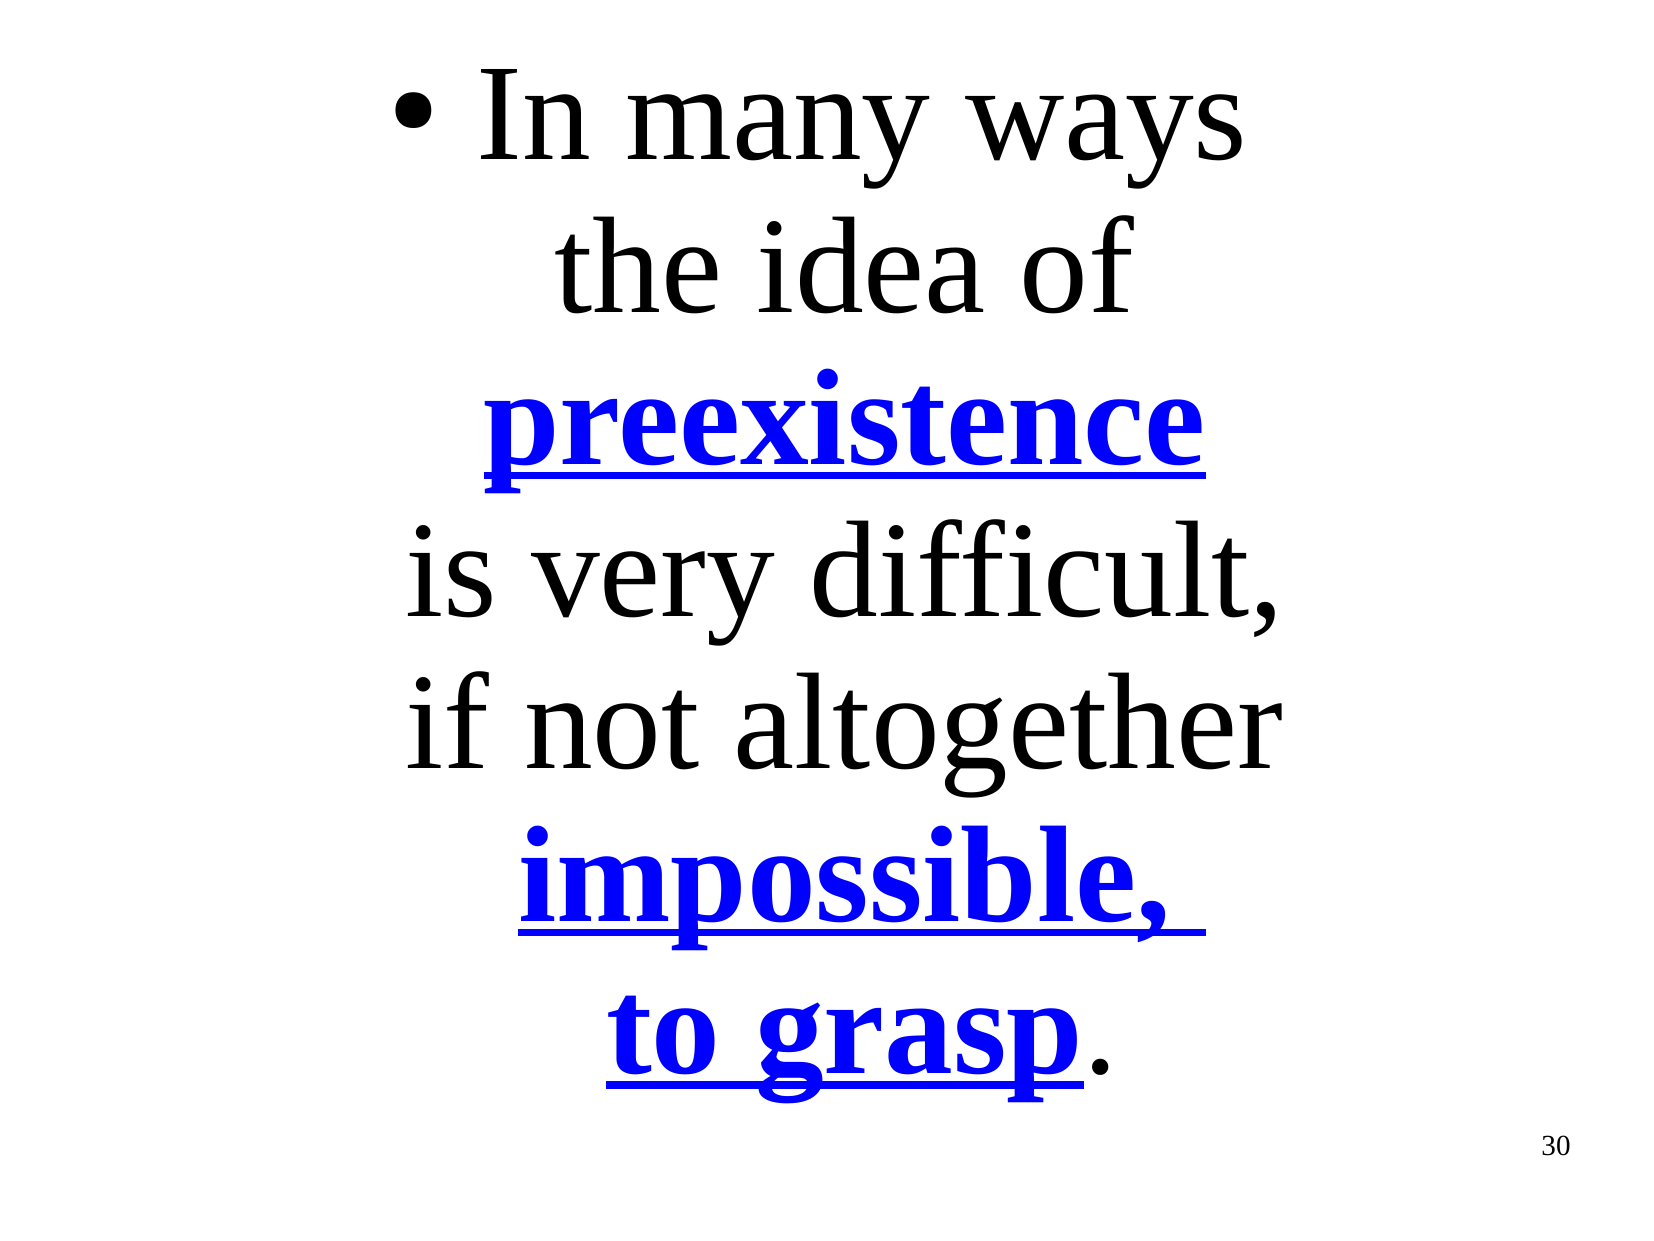

# In many ways the idea of preexistence is very difficult, if not altogether impossible, to grasp.
30